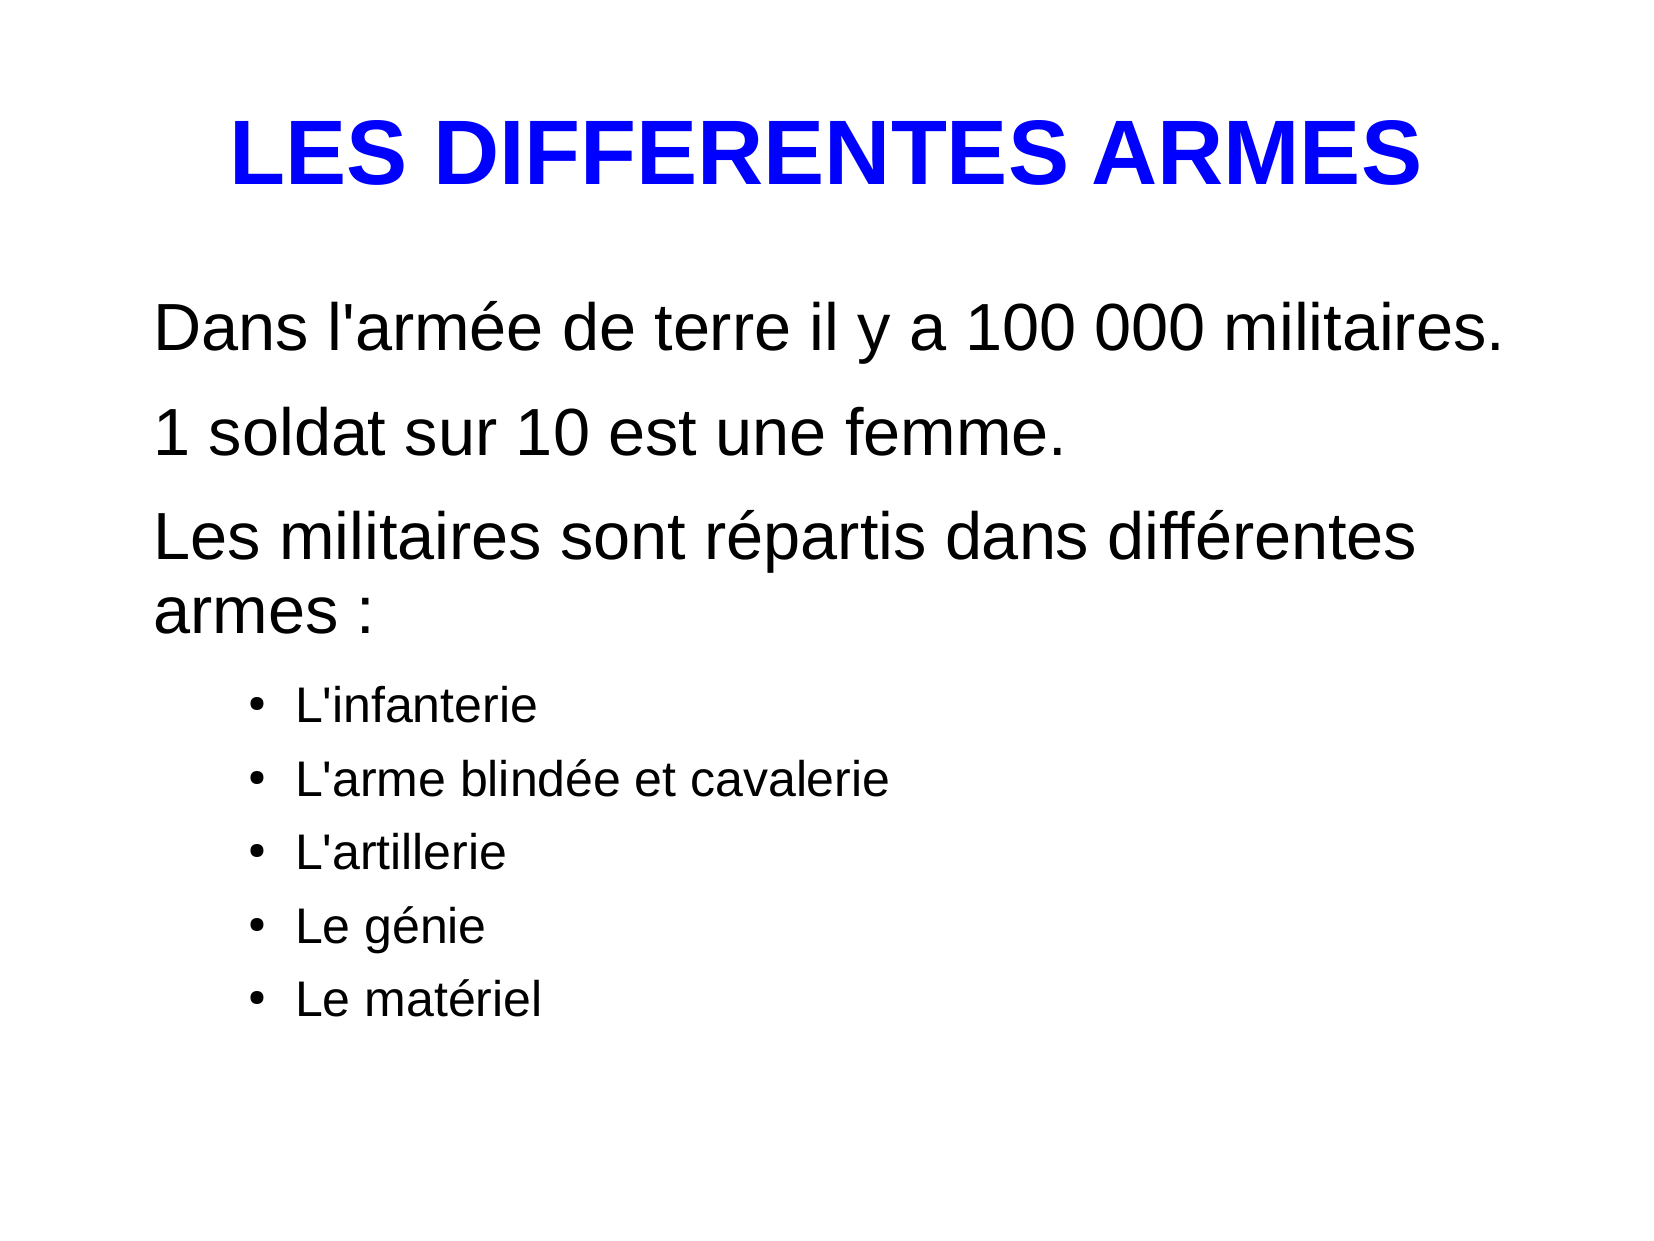

# LES DIFFERENTES ARMES
Dans l'armée de terre il y a 100 000 militaires.
1 soldat sur 10 est une femme.
Les militaires sont répartis dans différentes armes :
L'infanterie
L'arme blindée et cavalerie
L'artillerie
Le génie
Le matériel